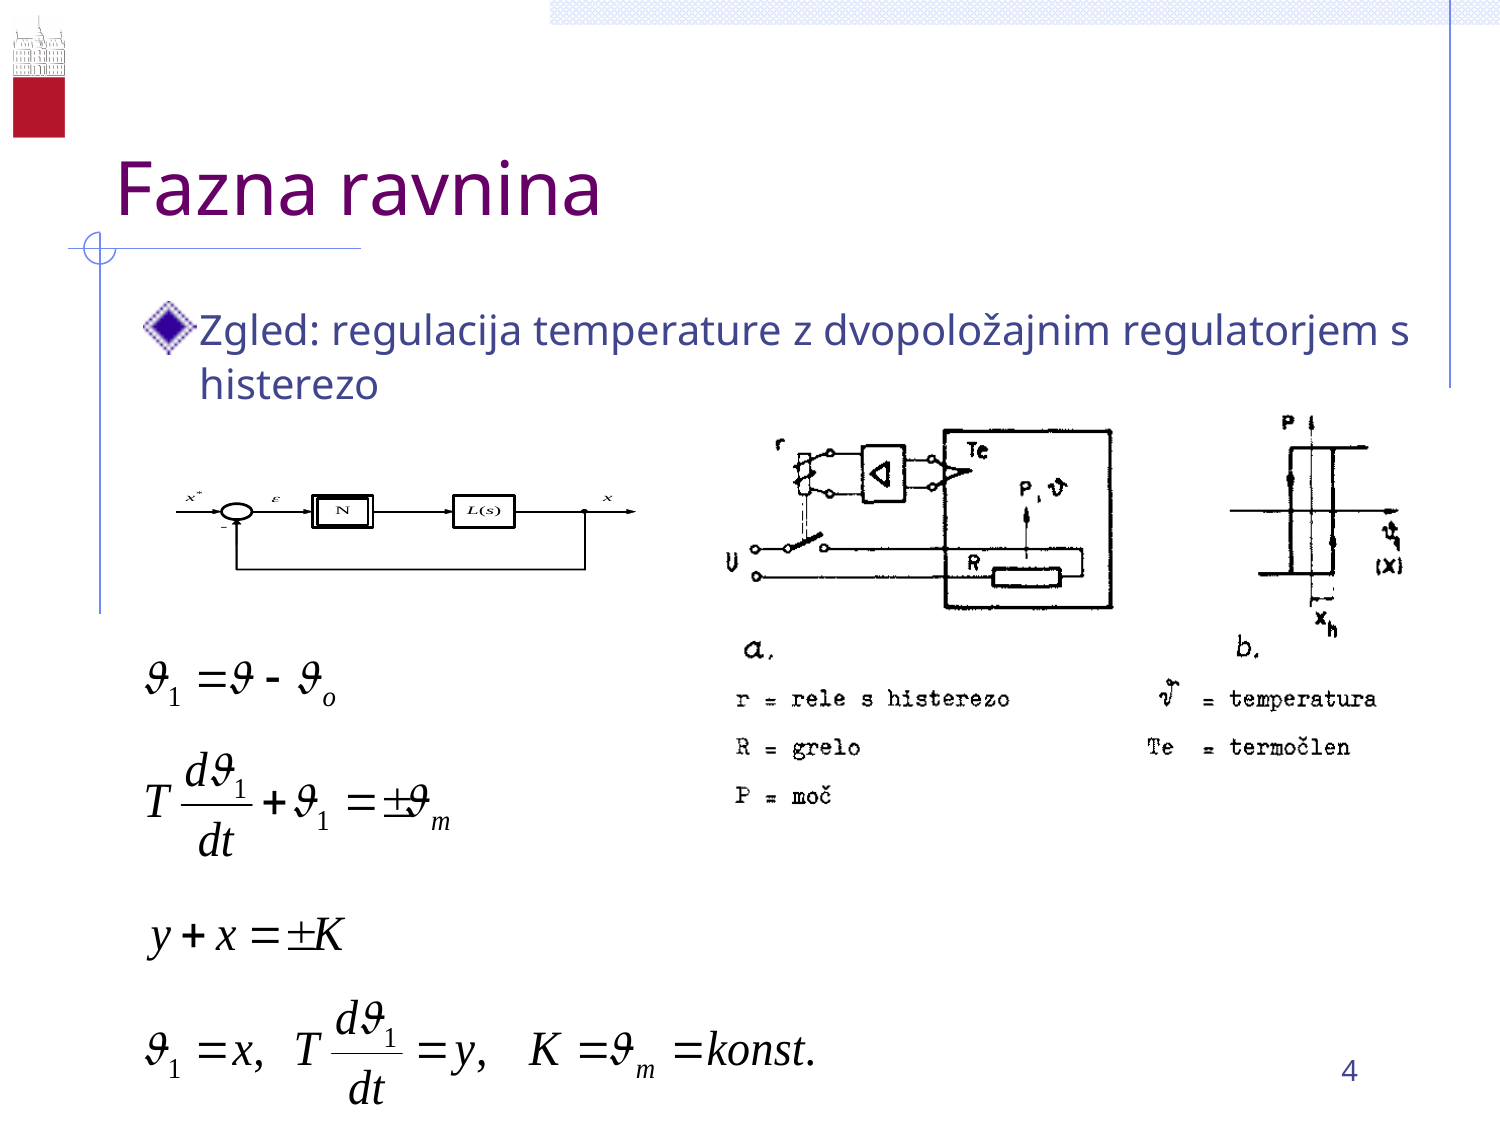

Fazna ravnina
# Zgled: regulacija temperature z dvopoložajnim regulatorjem s histerezo
3